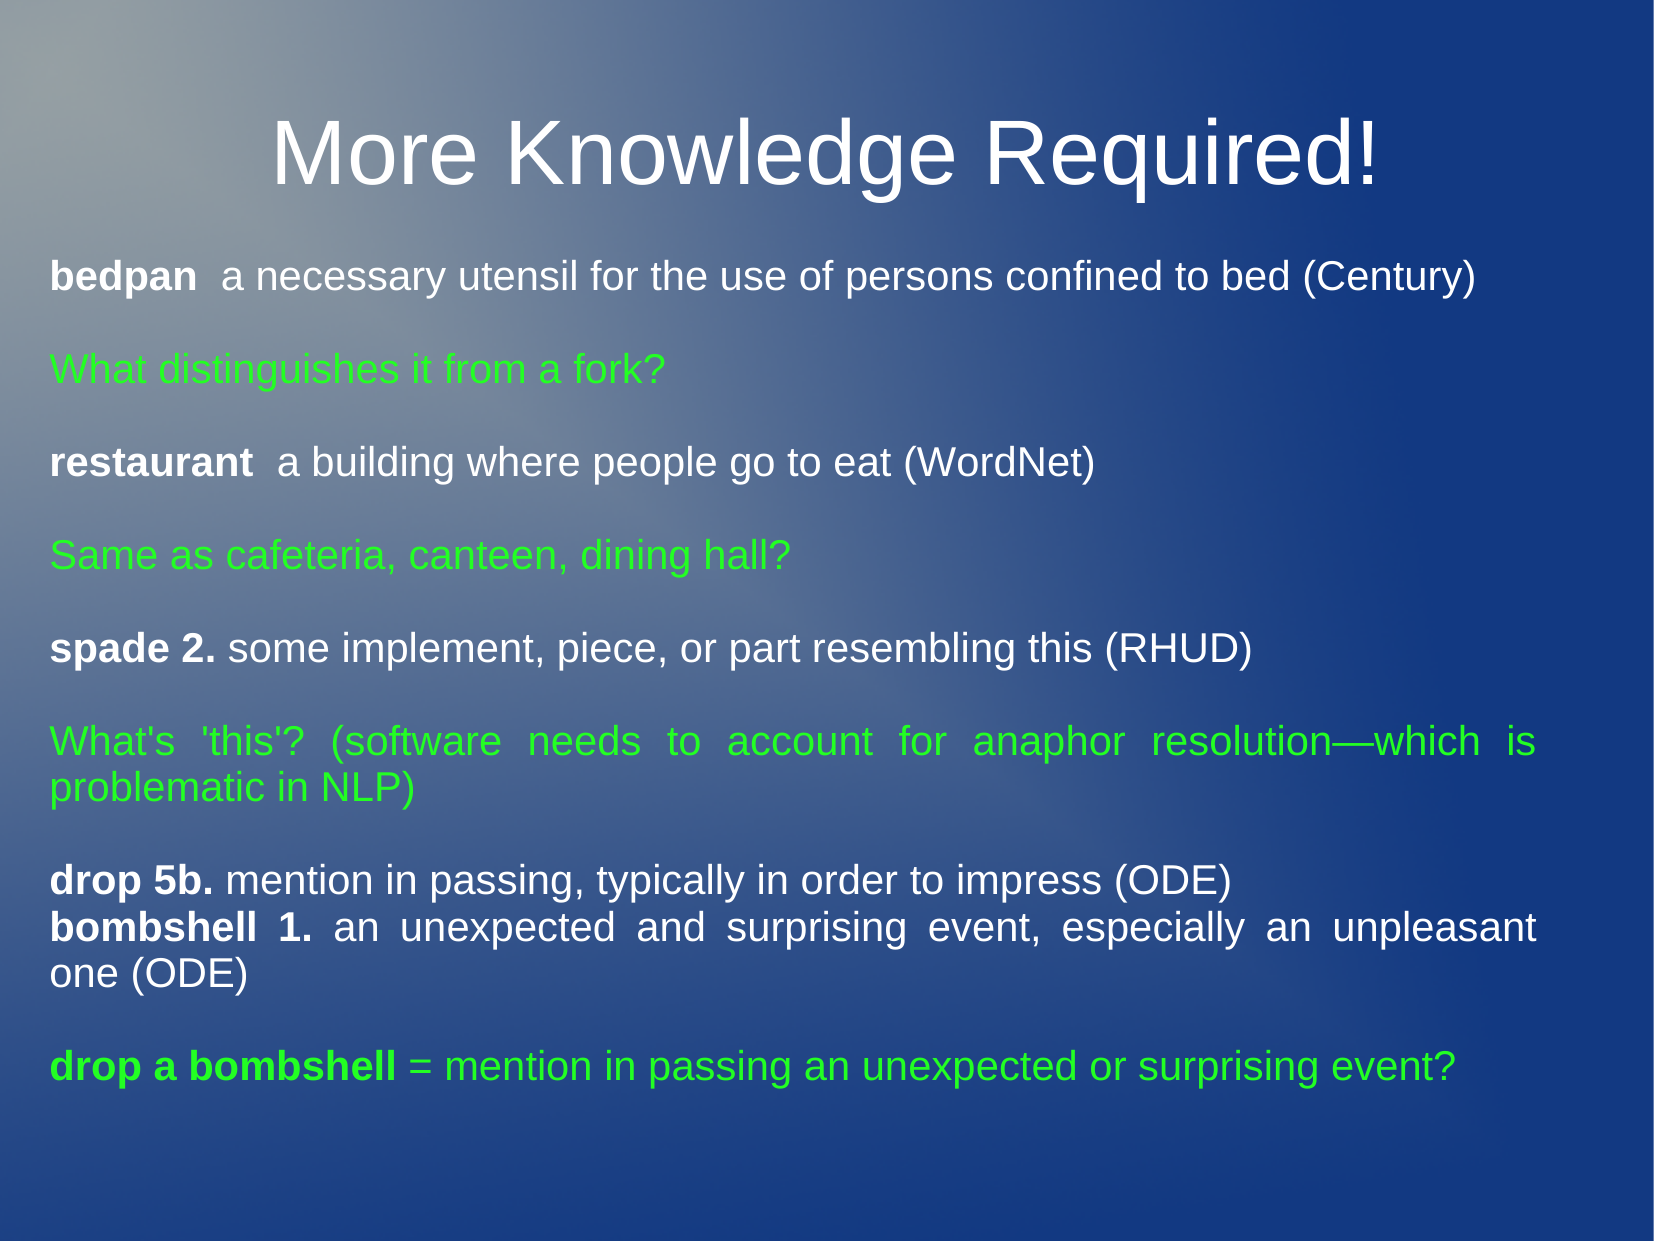

bedpan a necessary utensil for the use of persons confined to bed (Century)
What distinguishes it from a fork?
restaurant a building where people go to eat (WordNet)
Same as cafeteria, canteen, dining hall?
spade 2. some implement, piece, or part resembling this (RHUD)
What's 'this'? (software needs to account for anaphor resolution—which is problematic in NLP)
drop 5b. mention in passing, typically in order to impress (ODE)
bombshell 1. an unexpected and surprising event, especially an unpleasant one (ODE)
drop a bombshell = mention in passing an unexpected or surprising event?
# More Knowledge Required!